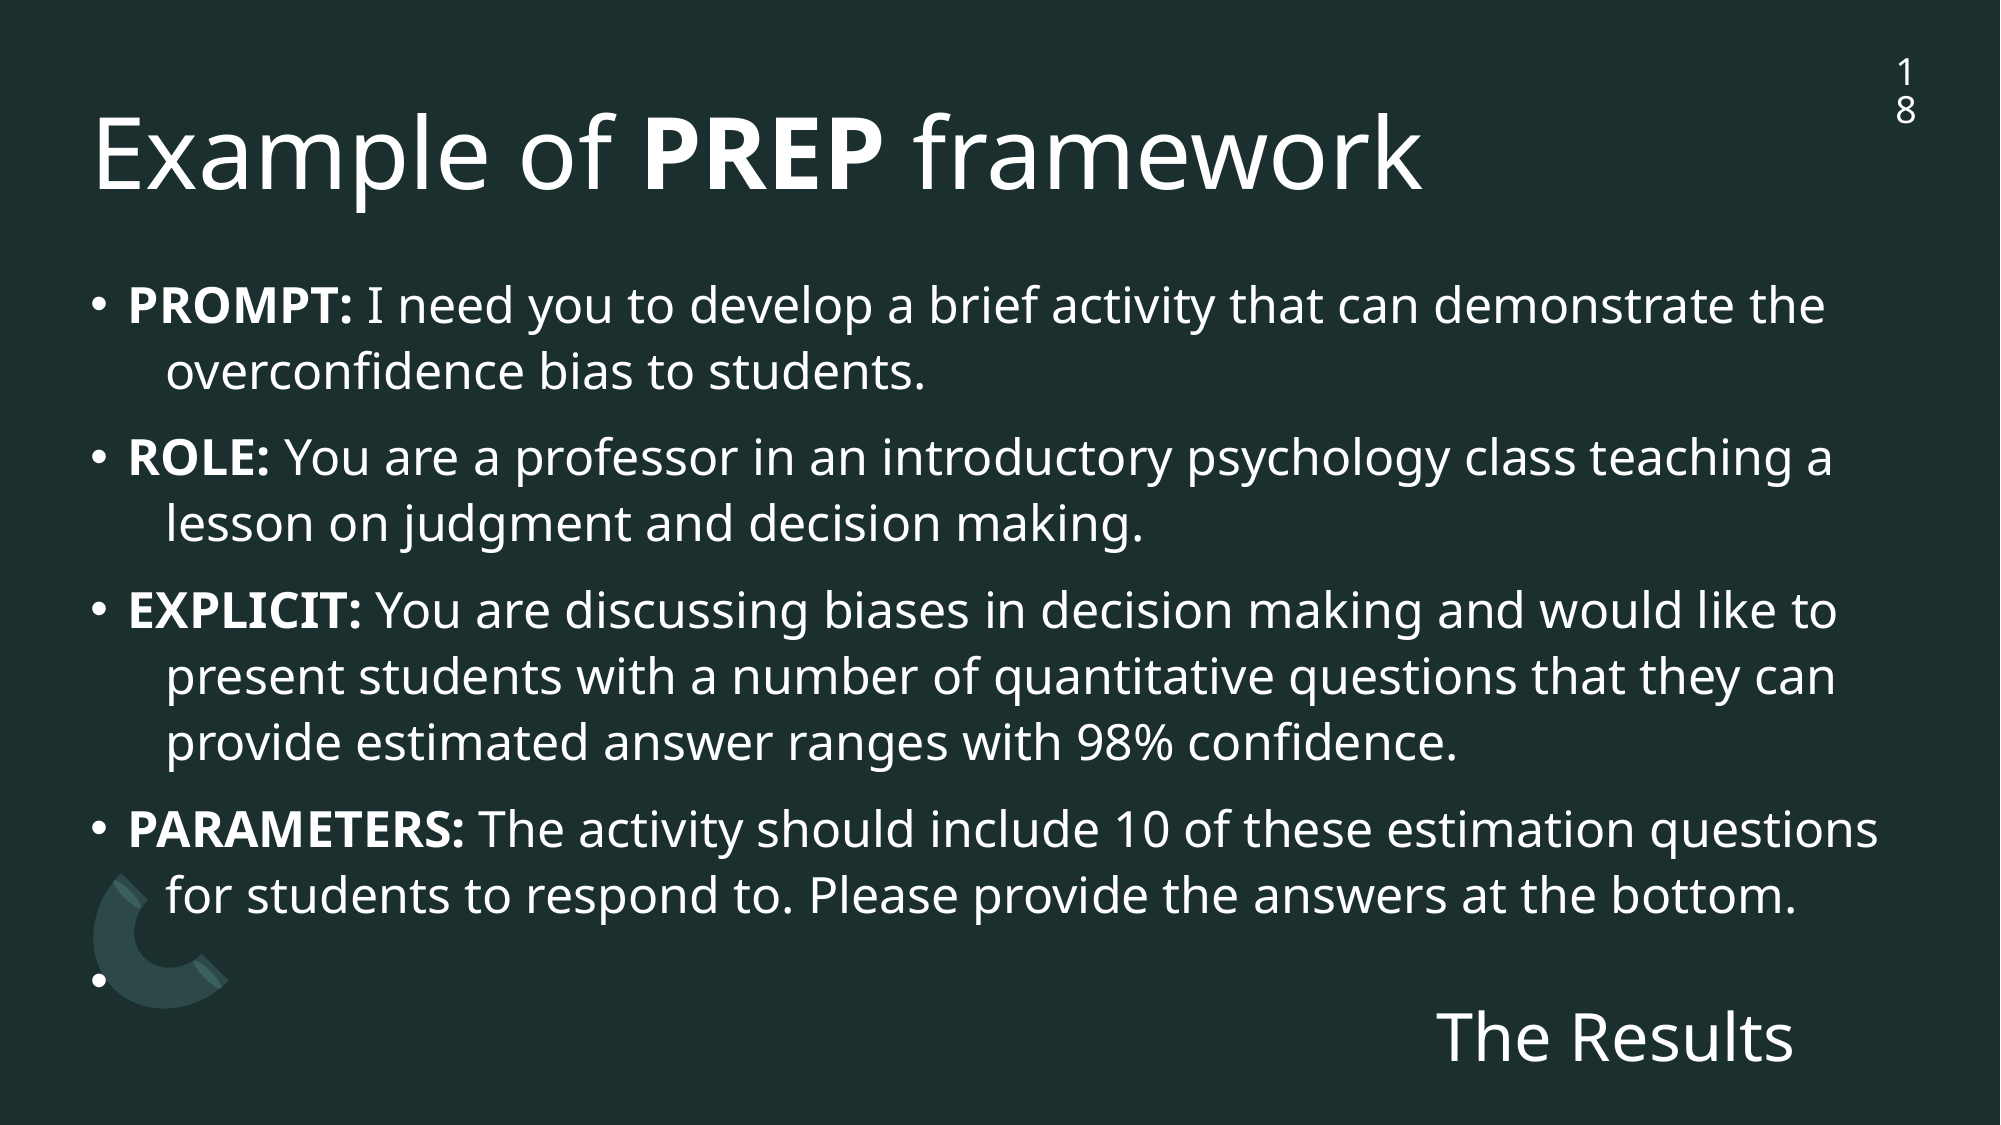

# Example of PREP framework
PROMPT: I need you to develop a brief activity that can demonstrate the overconfidence bias to students.
ROLE: You are a professor in an introductory psychology class teaching a lesson on judgment and decision making.
EXPLICIT: You are discussing biases in decision making and would like to present students with a number of quantitative questions that they can provide estimated answer ranges with 98% confidence.
PARAMETERS: The activity should include 10 of these estimation questions for students to respond to. Please provide the answers at the bottom.
The Results